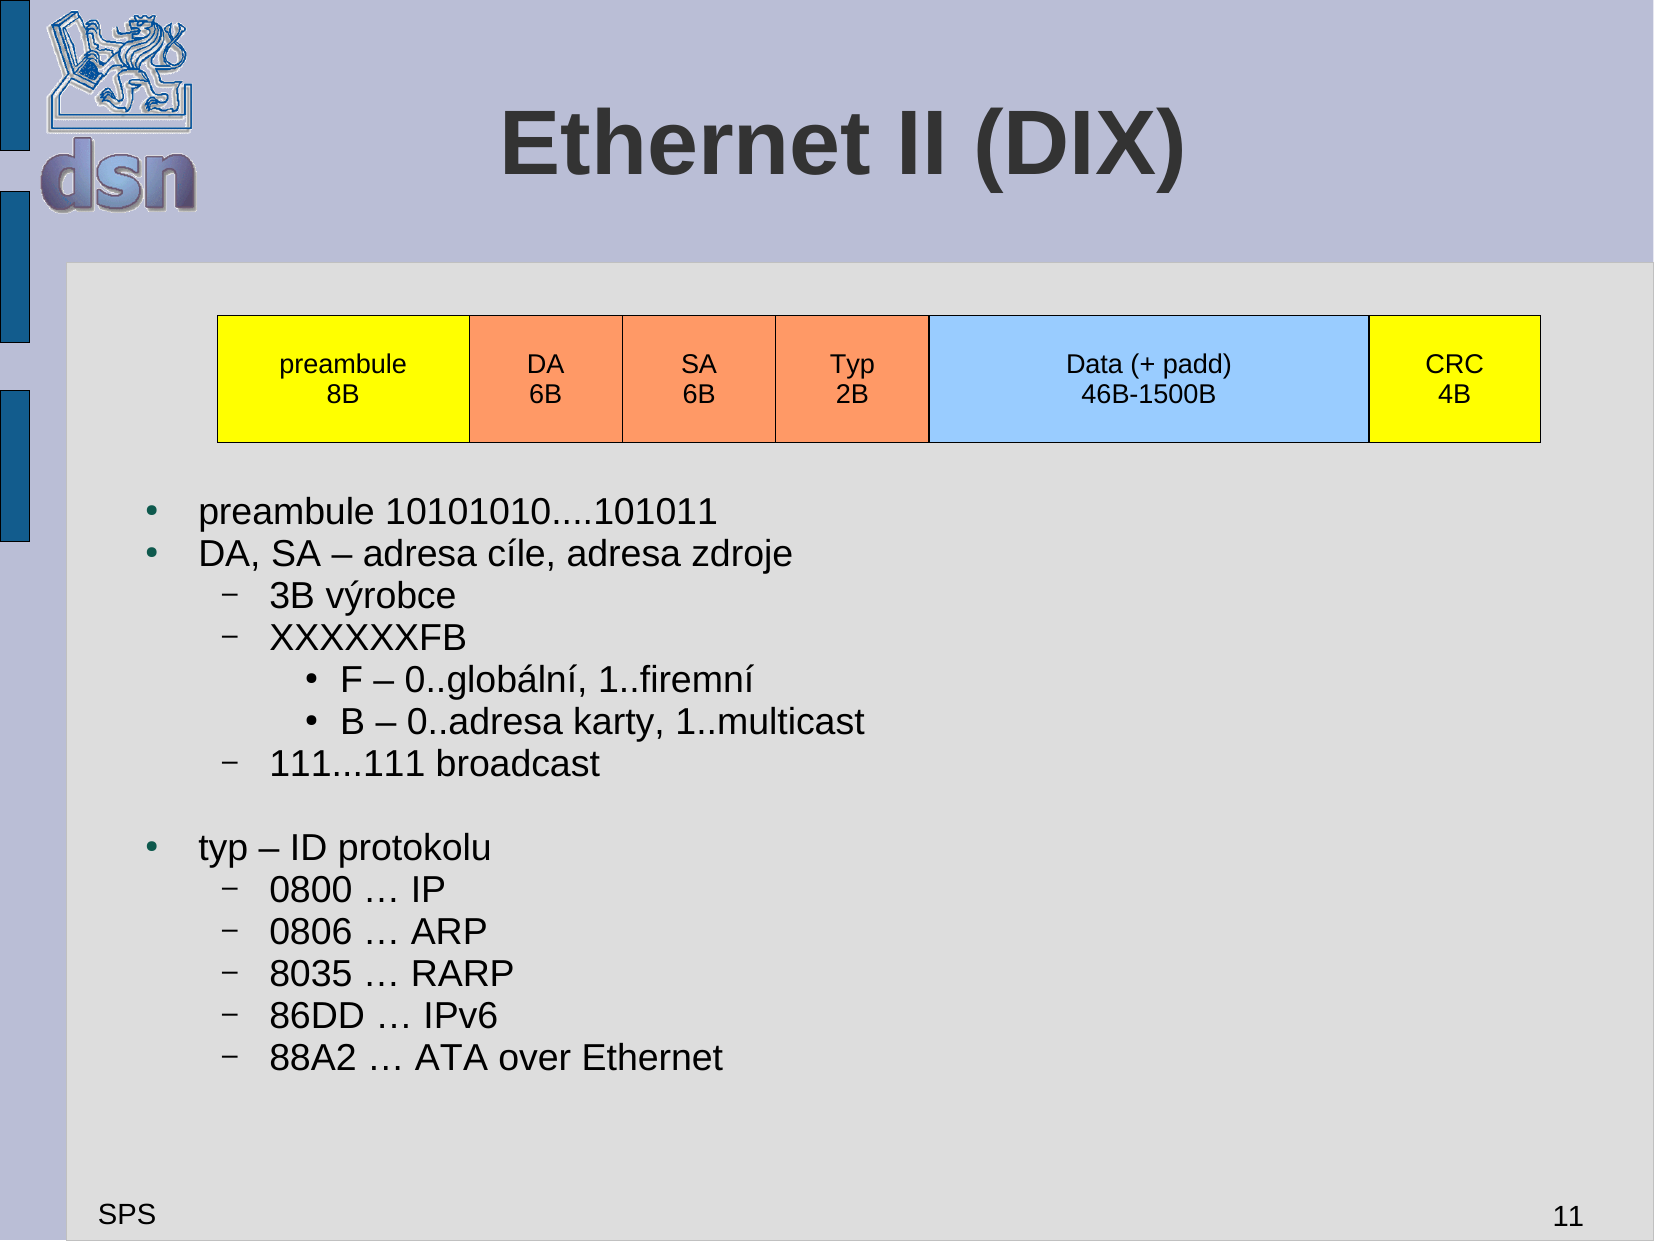

# Ethernet II (DIX)
DA
6B
SA
6B
Typ
2B
Data (+ padd)
46B-1500B
preambule
8B
CRC
4B
preambule 10101010....101011
DA, SA – adresa cíle, adresa zdroje
3B výrobce
XXXXXXFB
F – 0..globální, 1..firemní
B – 0..adresa karty, 1..multicast
111...111 broadcast
typ – ID protokolu
0800 … IP
0806 … ARP
8035 … RARP
86DD … IPv6
88A2 … ATA over Ethernet